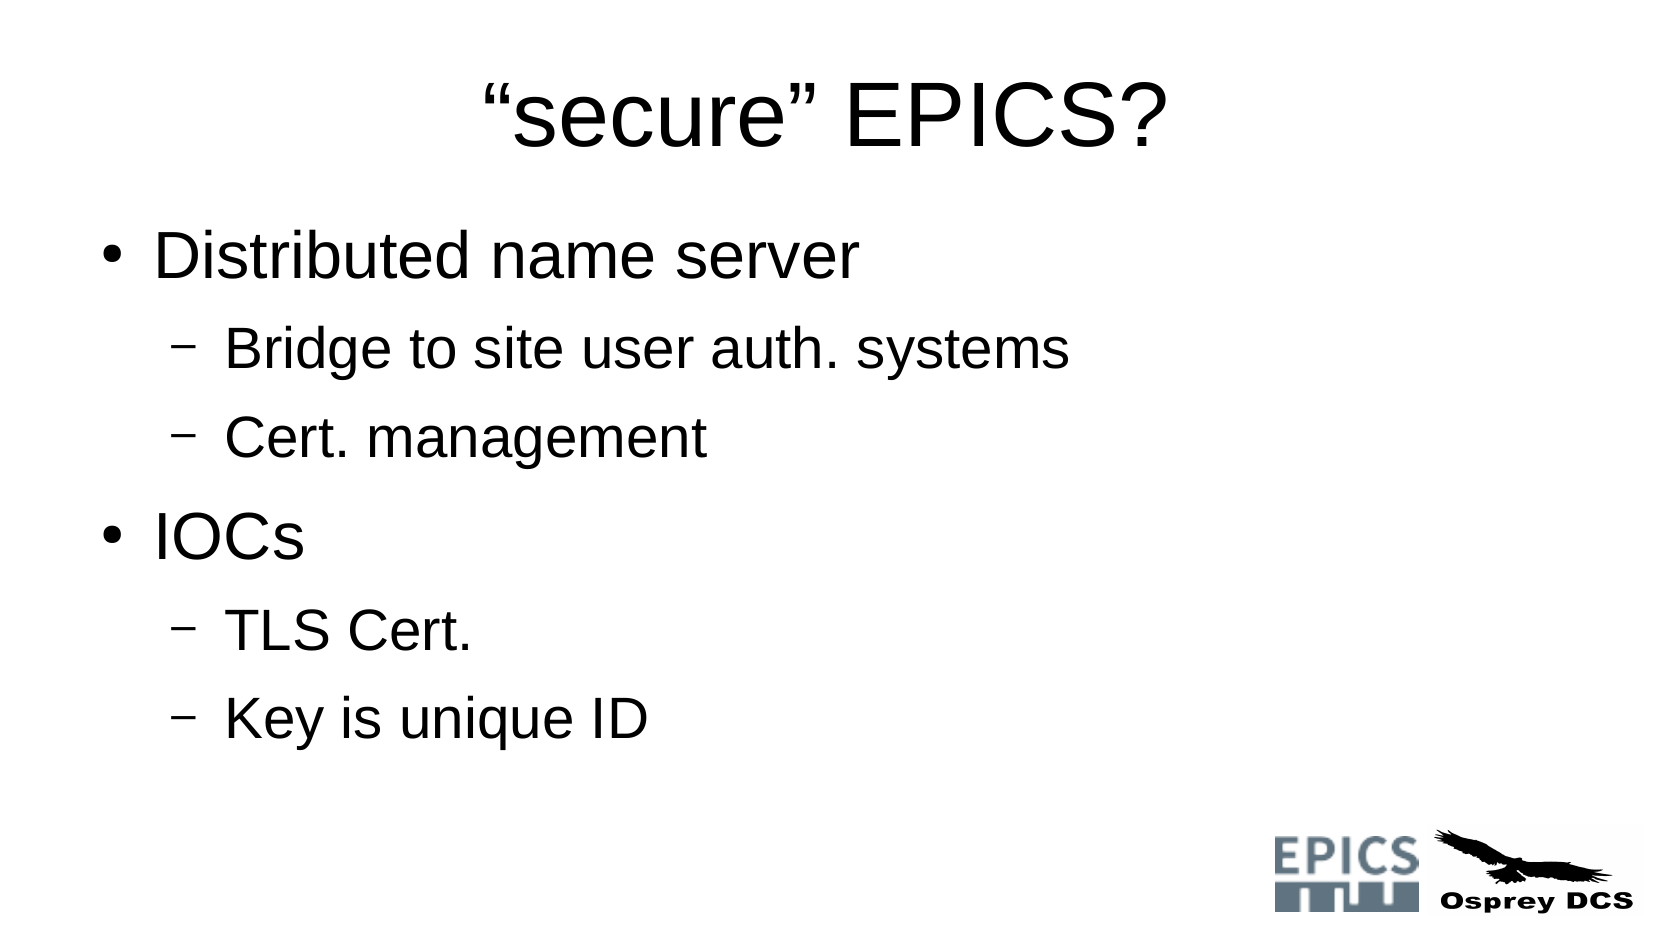

# “secure” EPICS?
Distributed name server
Bridge to site user auth. systems
Cert. management
IOCs
TLS Cert.
Key is unique ID